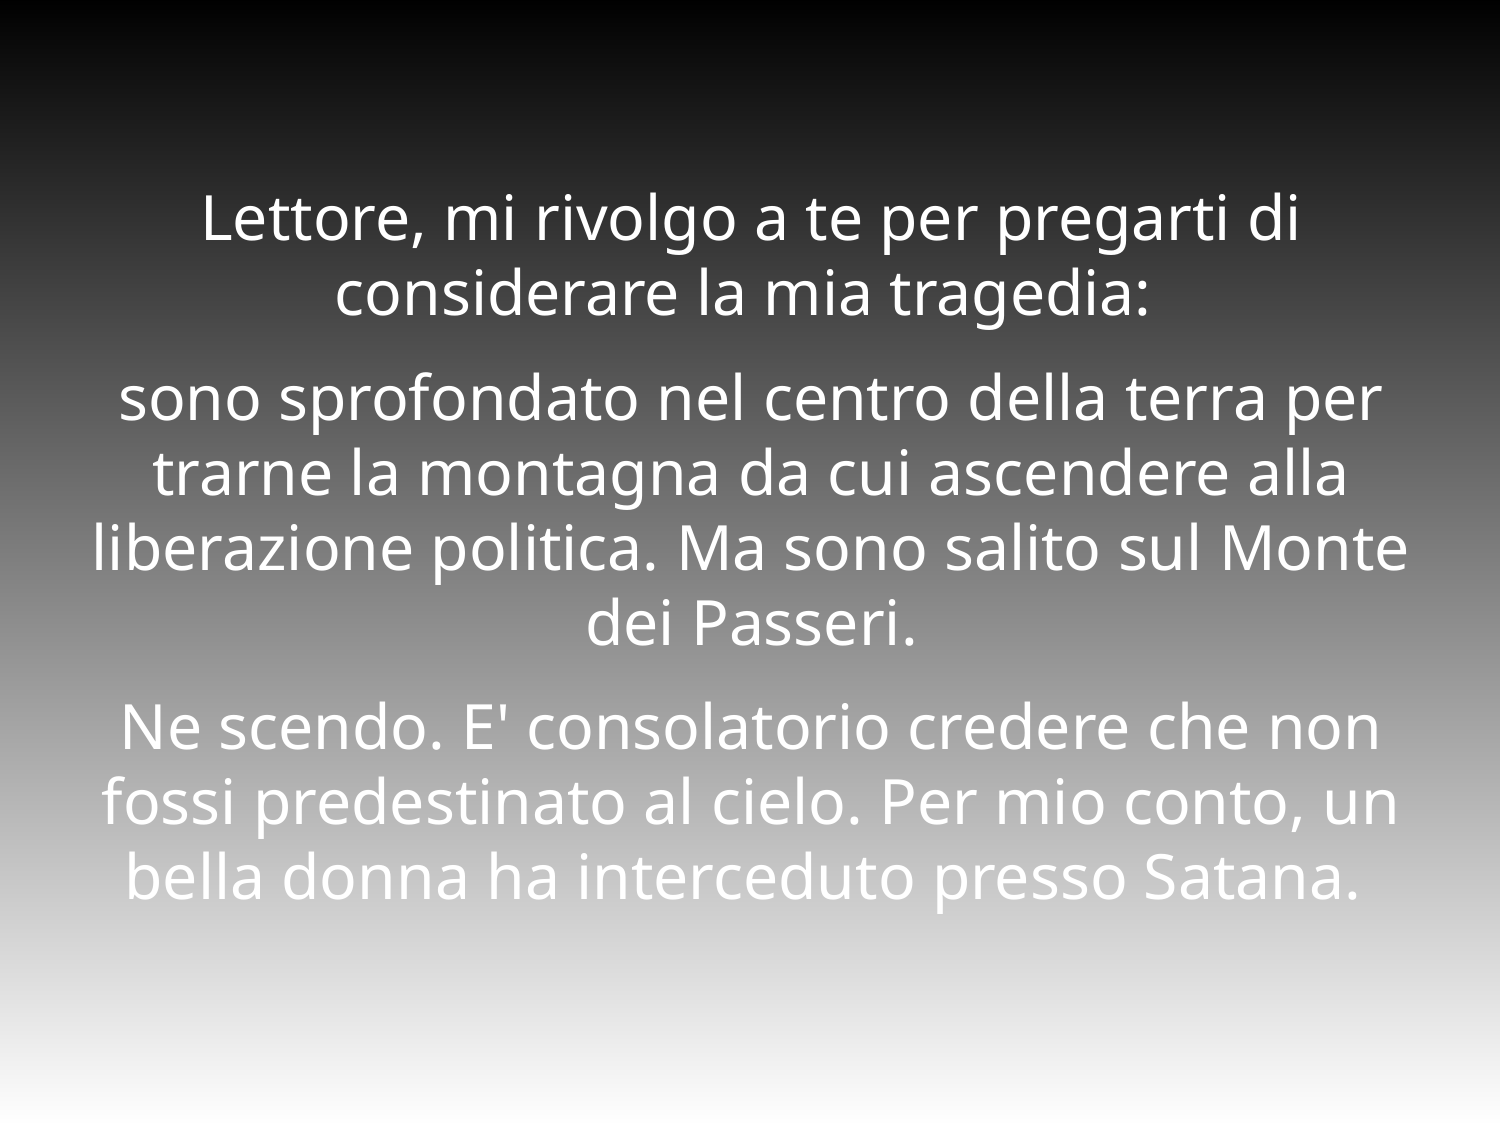

# Lettore, mi rivolgo a te per pregarti di considerare la mia tragedia:
sono sprofondato nel centro della terra per trarne la montagna da cui ascendere alla liberazione politica. Ma sono salito sul Monte dei Passeri.
Ne scendo. E' consolatorio credere che non fossi predestinato al cielo. Per mio conto, un bella donna ha interceduto presso Satana.